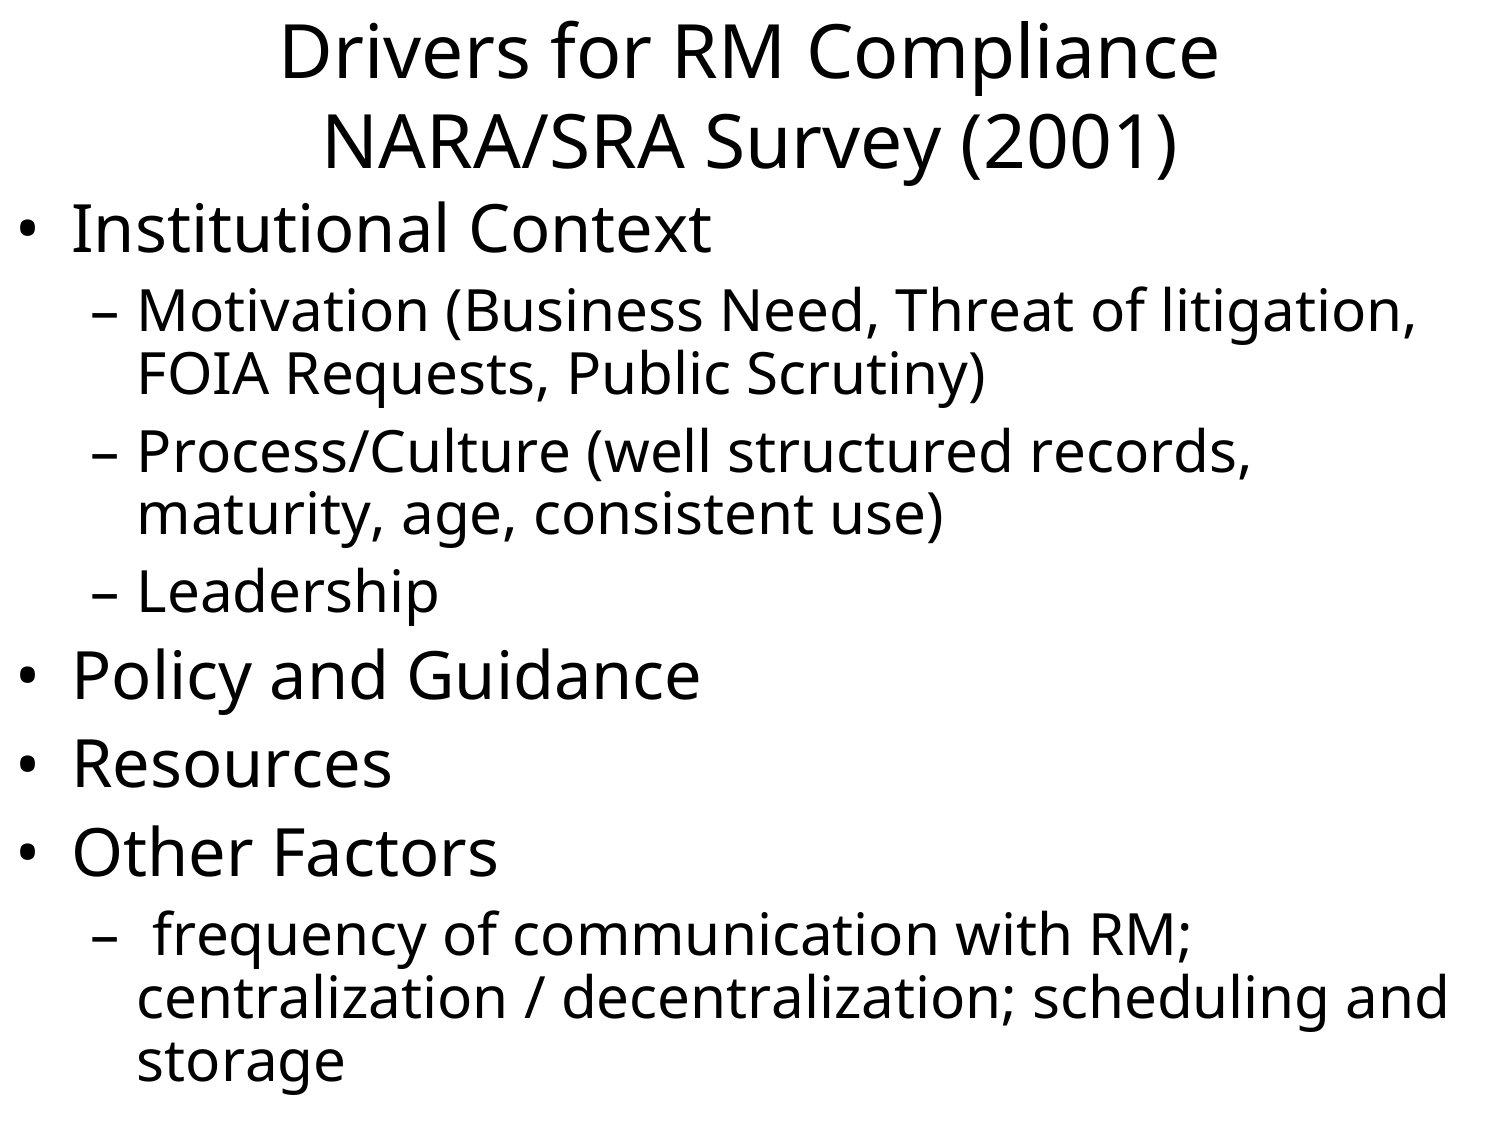

# Drivers for RM Compliance NARA/SRA Survey (2001)
Institutional Context
Motivation (Business Need, Threat of litigation, FOIA Requests, Public Scrutiny)
Process/Culture (well structured records, maturity, age, consistent use)
Leadership
Policy and Guidance
Resources
Other Factors
 frequency of communication with RM; centralization / decentralization; scheduling and storage